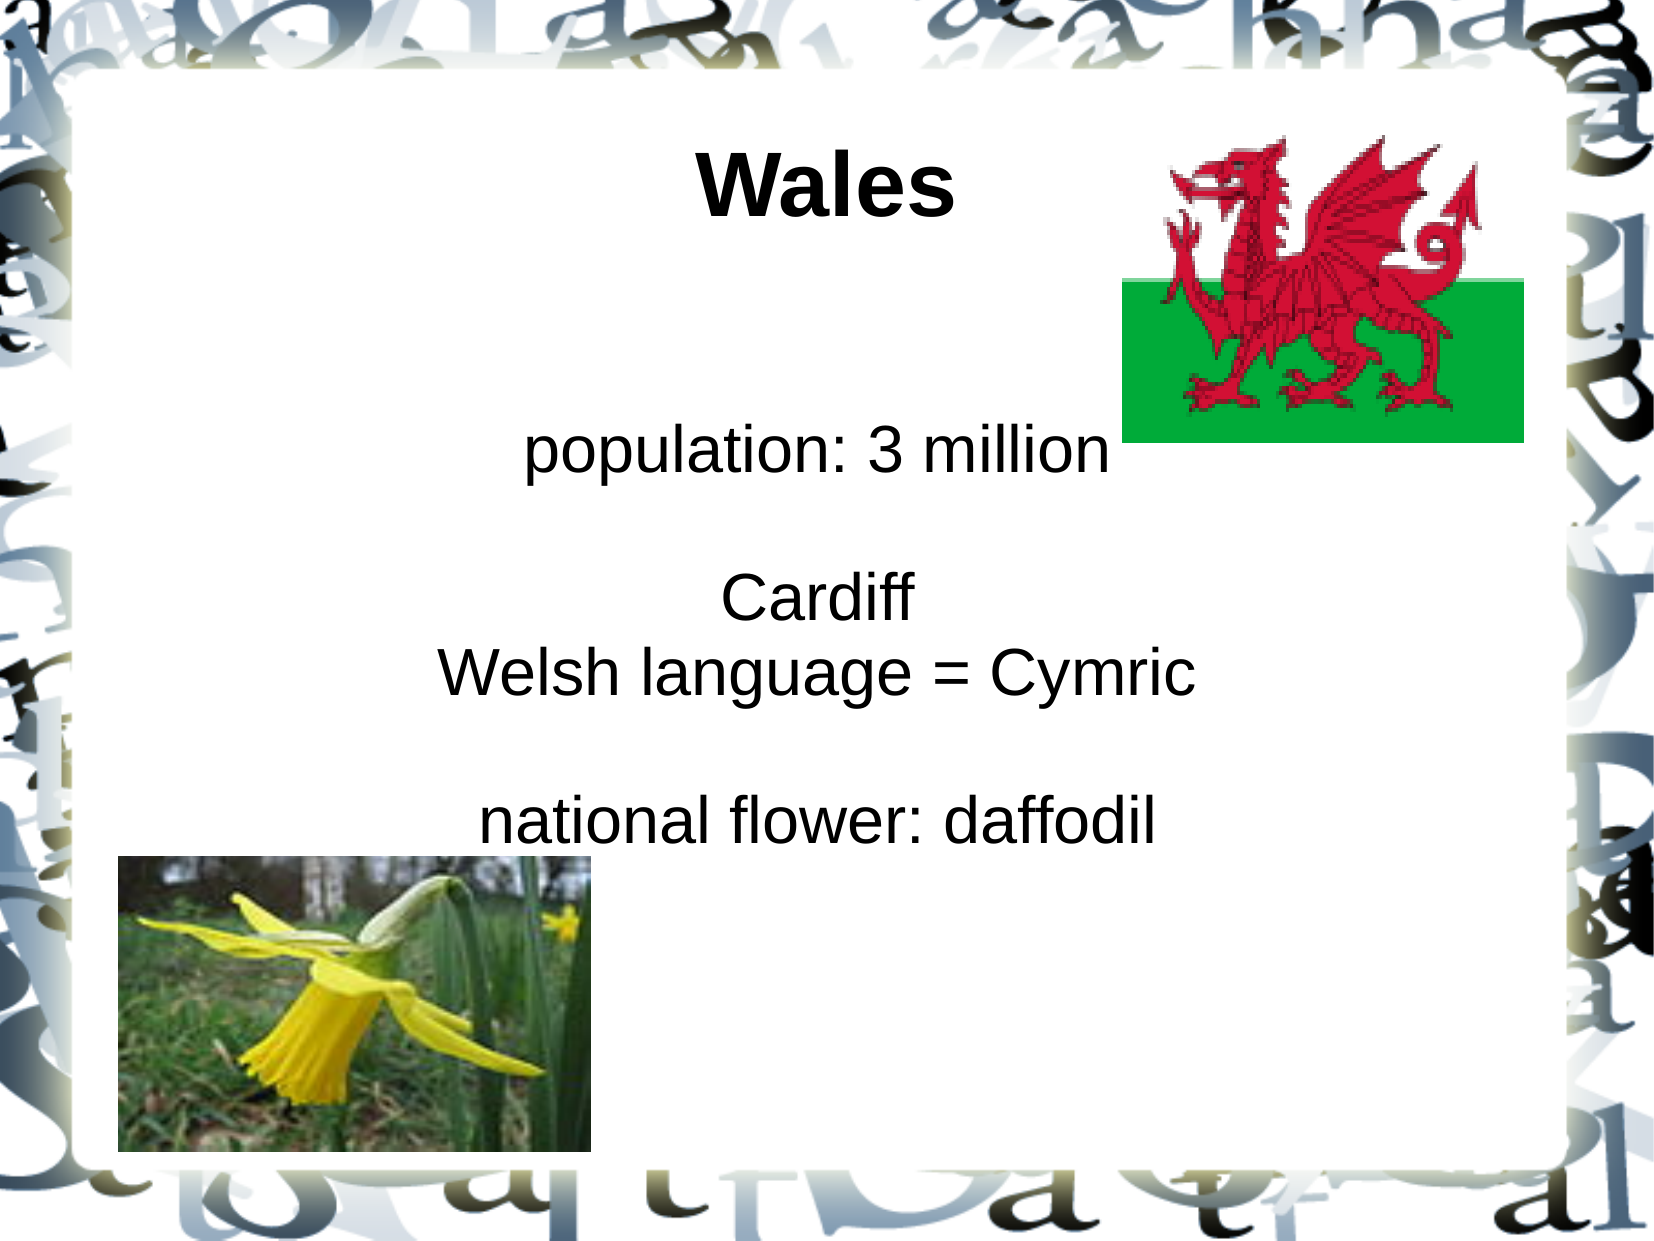

# Wales
population: 3 million
Cardiff
Welsh language = Cymric
national flower: daffodil